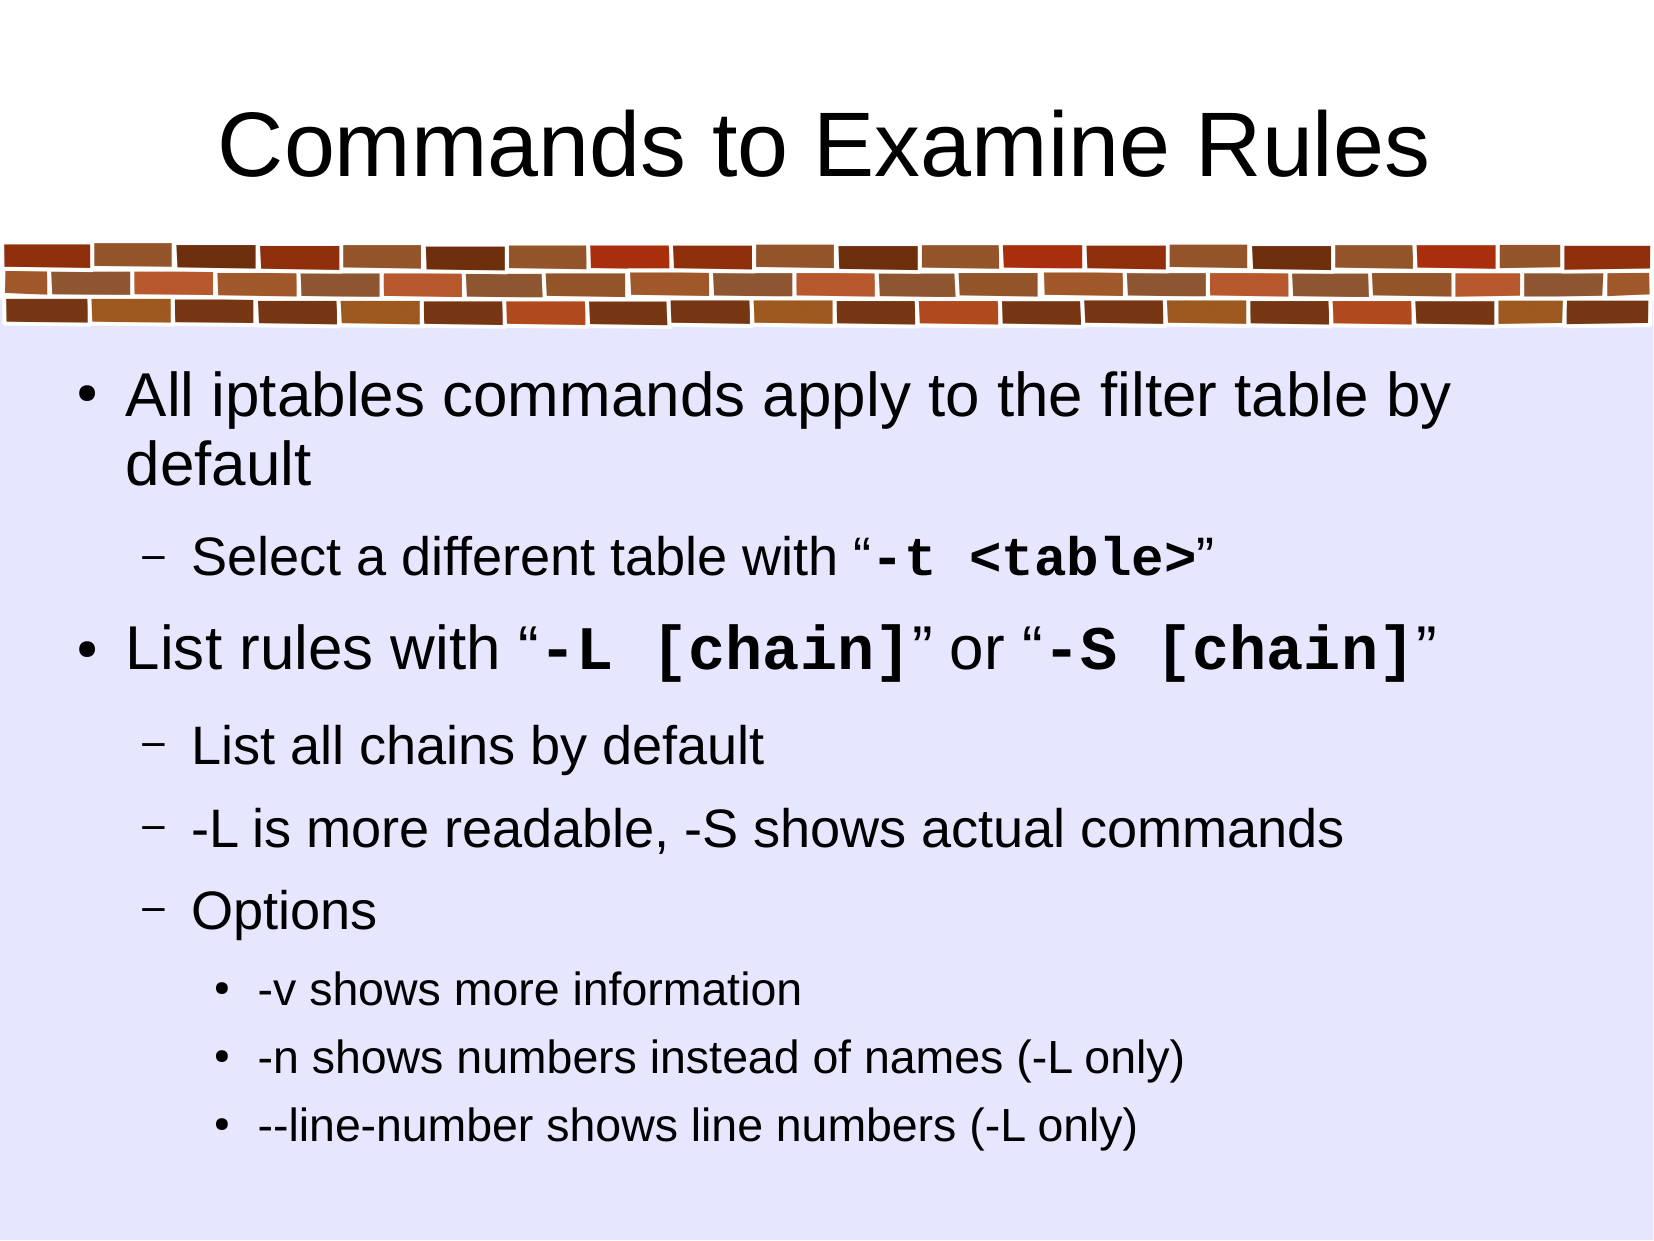

# Commands to Examine Rules
All iptables commands apply to the filter table by default
Select a different table with “-t <table>”
List rules with “-L [chain]” or “-S [chain]”
List all chains by default
-L is more readable, -S shows actual commands
Options
-v shows more information
-n shows numbers instead of names (-L only)
--line-number shows line numbers (-L only)